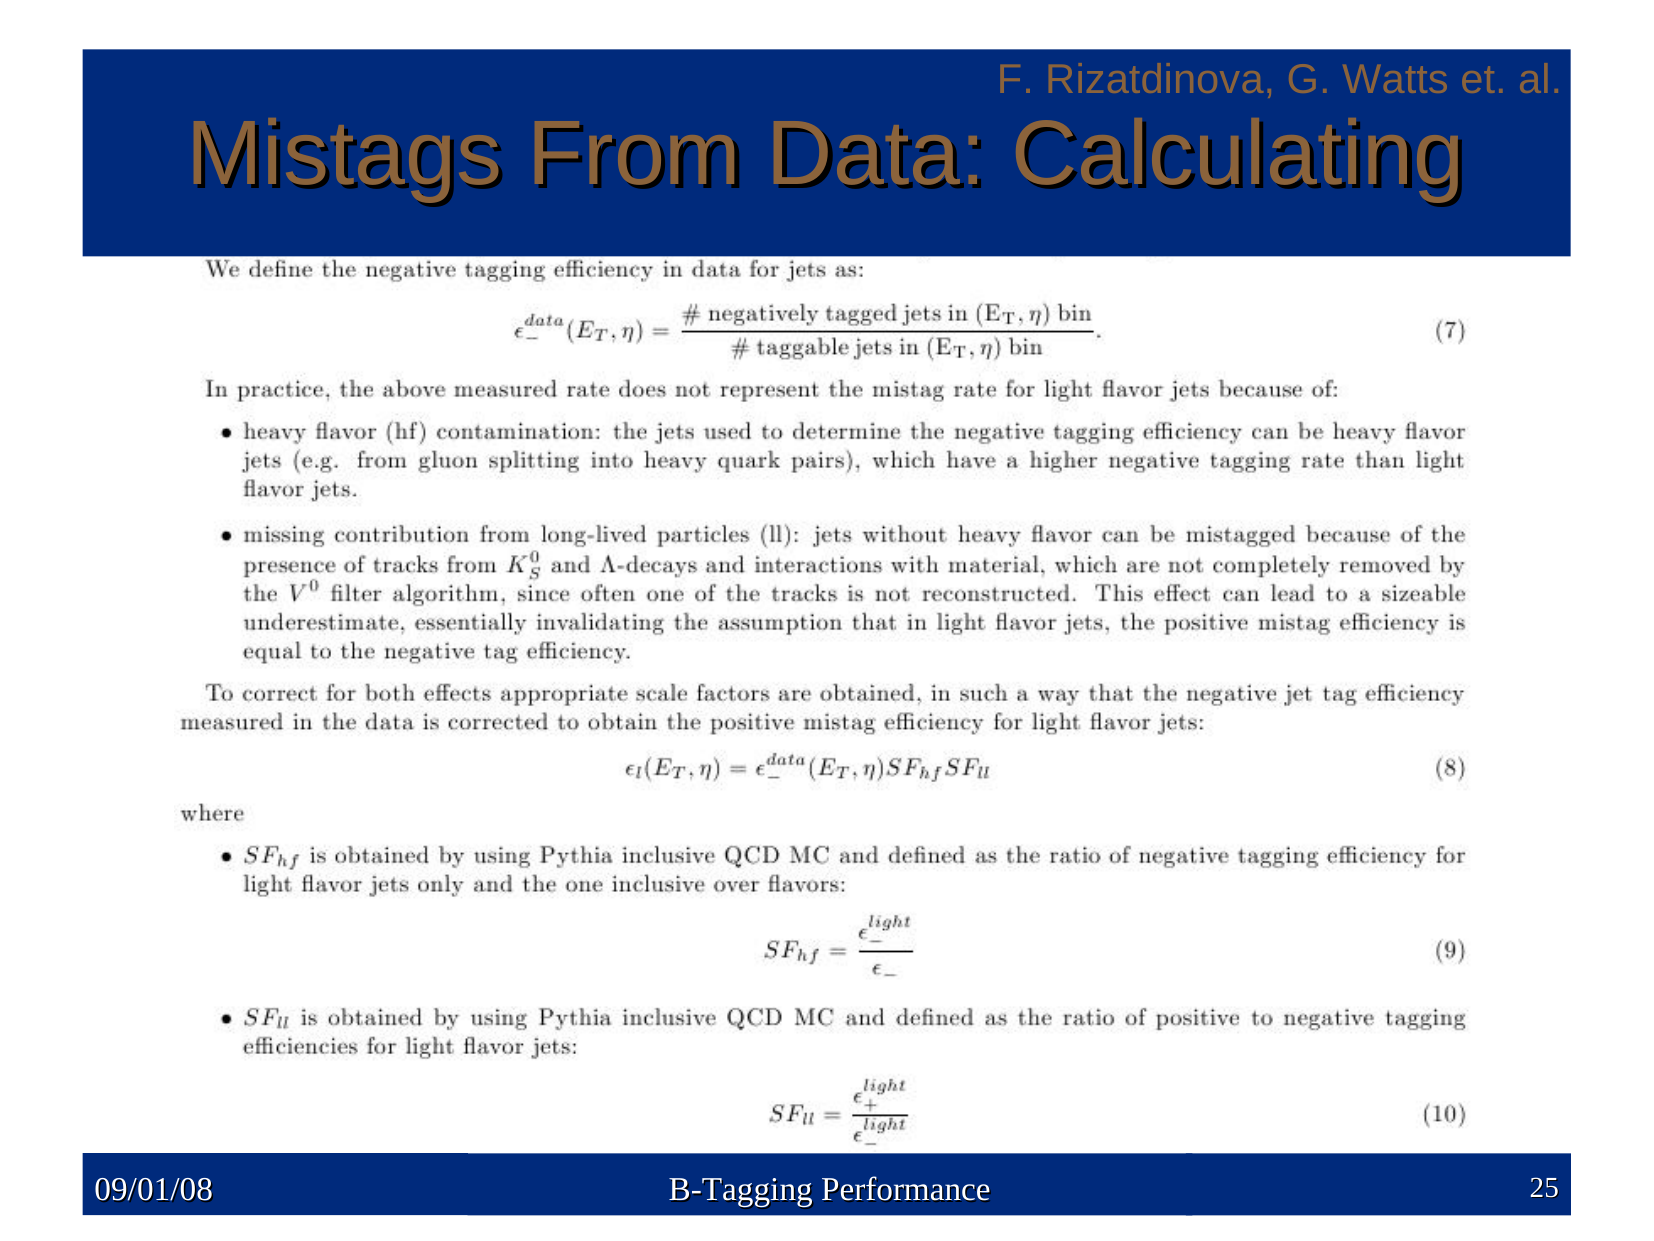

# Mistags From Data: Calculating
F. Rizatdinova, G. Watts et. al.
B-Tagging Performance
25